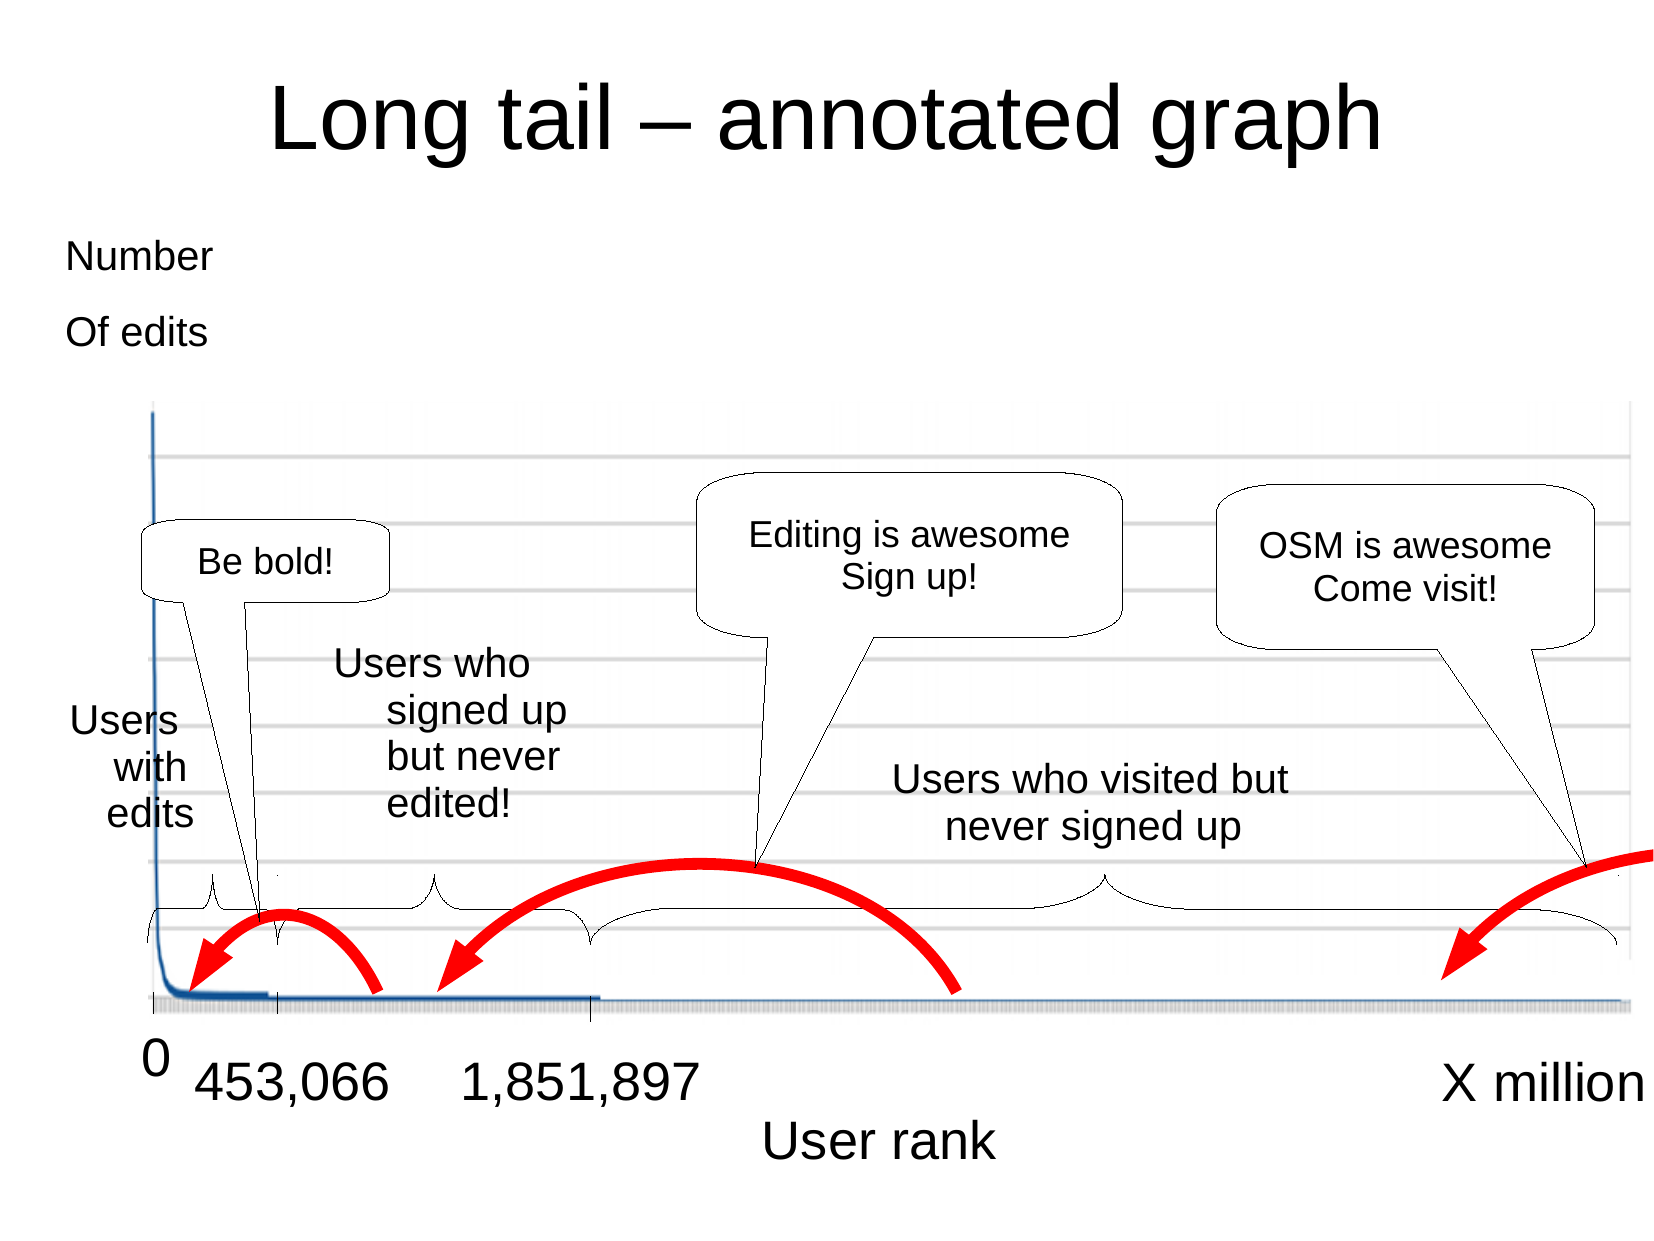

# Long tail – annotated graph
Number
Of edits
Editing is awesome
Sign up!
OSM is awesome
Come visit!
Be bold!
Users who signed up but never edited!
Users with edits
Users who visited but never signed up
0
453,066
1,851,897
X million
User rank